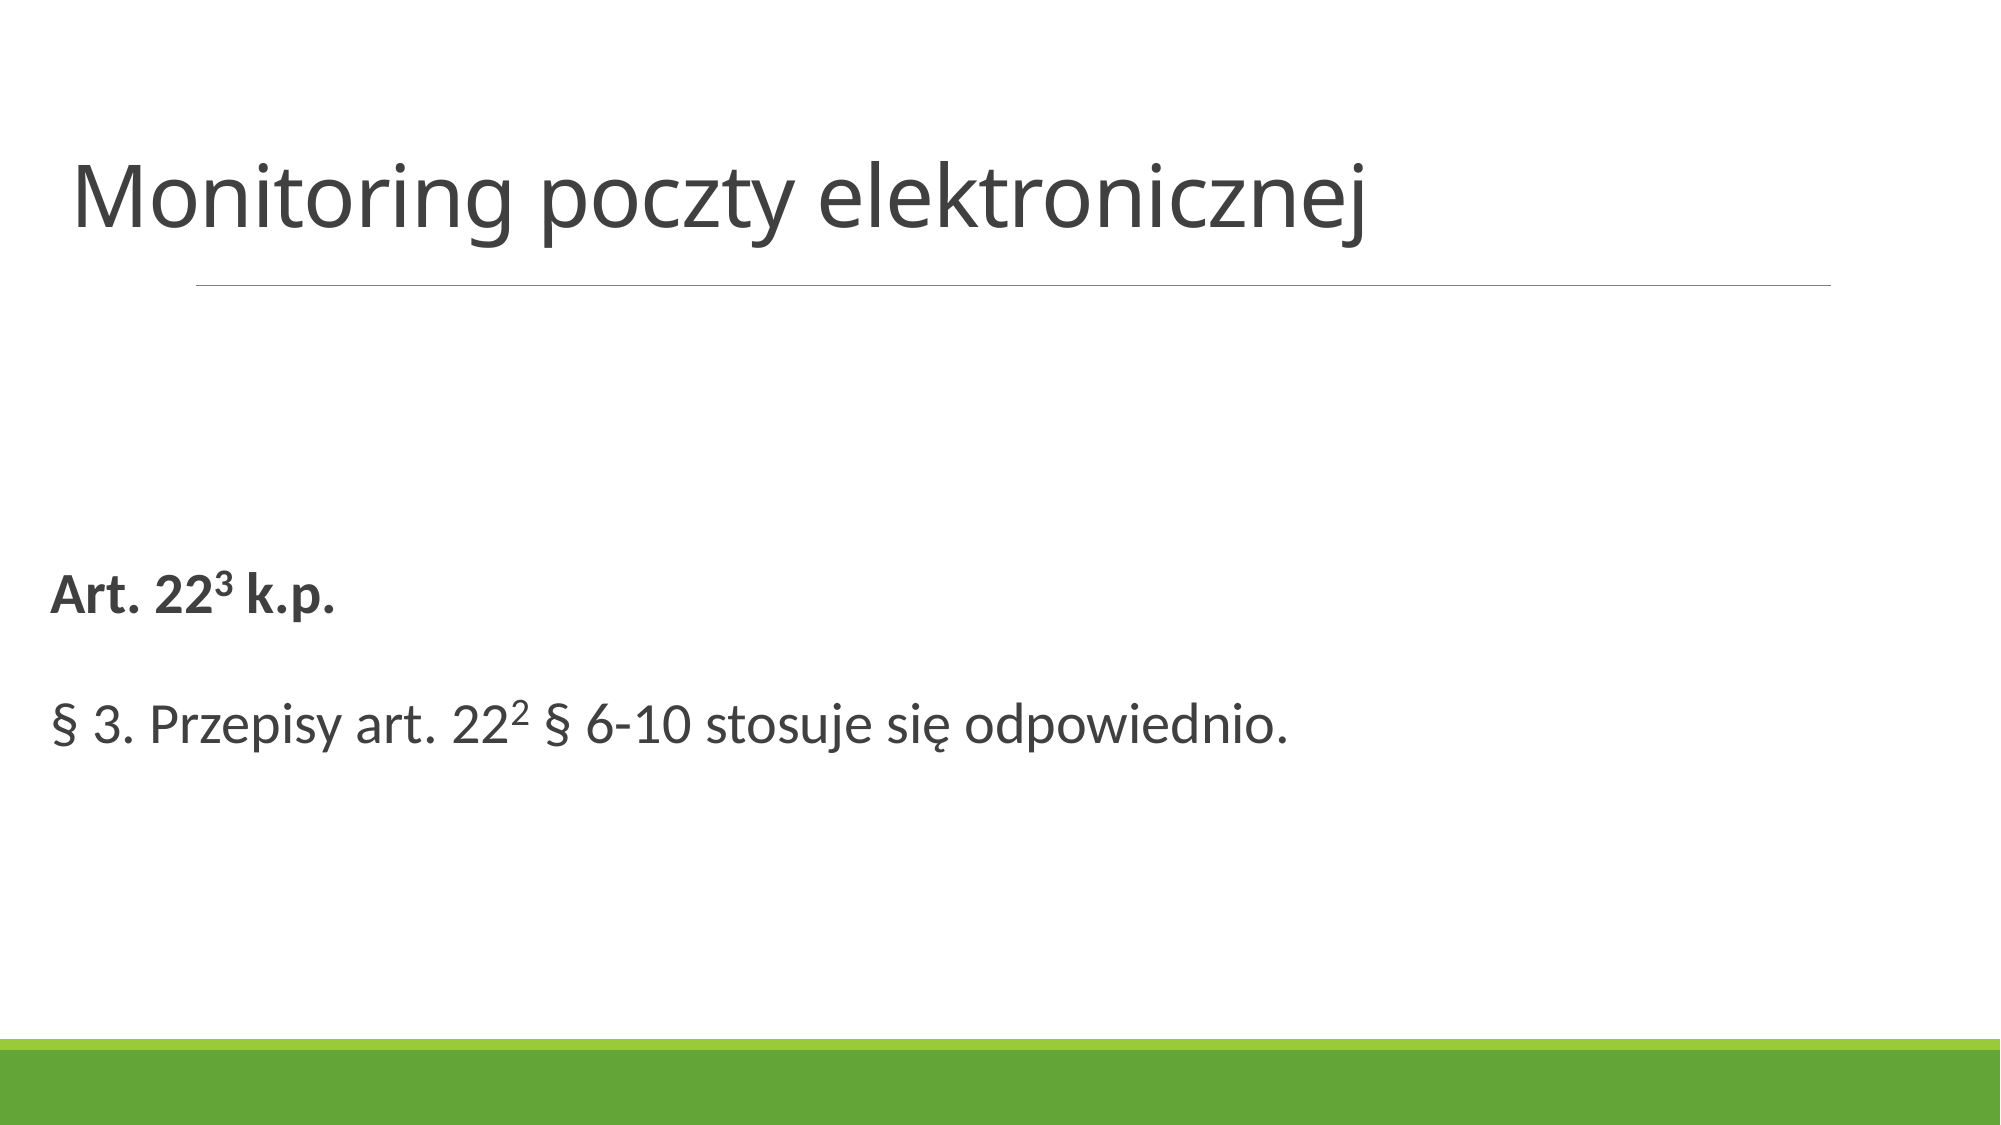

# Monitoring poczty elektronicznej
Art. 223 k.p.
§ 3. Przepisy art. 222 § 6-10 stosuje się odpowiednio.